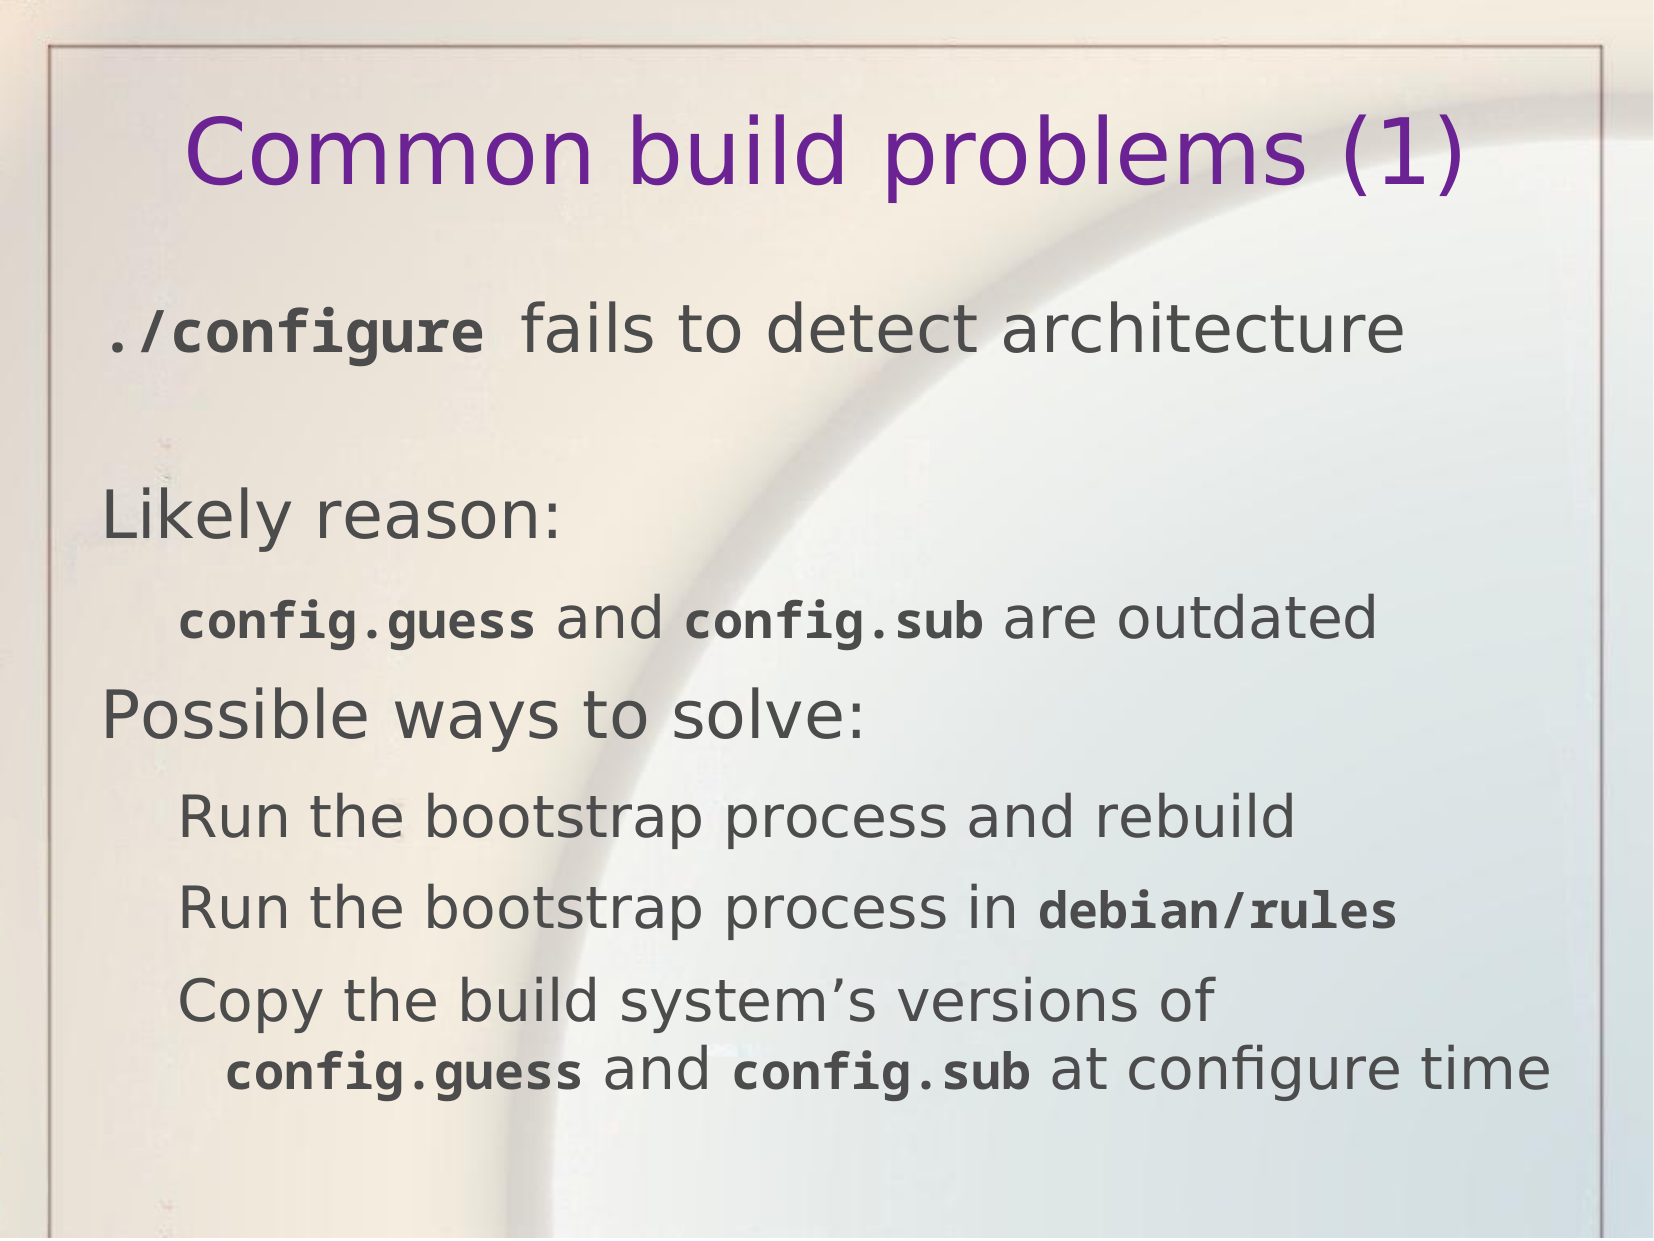

# Common build problems (1)
./configure fails to detect architecture
Likely reason:
config.guess and config.sub are outdated
Possible ways to solve:
Run the bootstrap process and rebuild
Run the bootstrap process in debian/rules
Copy the build system’s versions of config.guess and config.sub at configure time